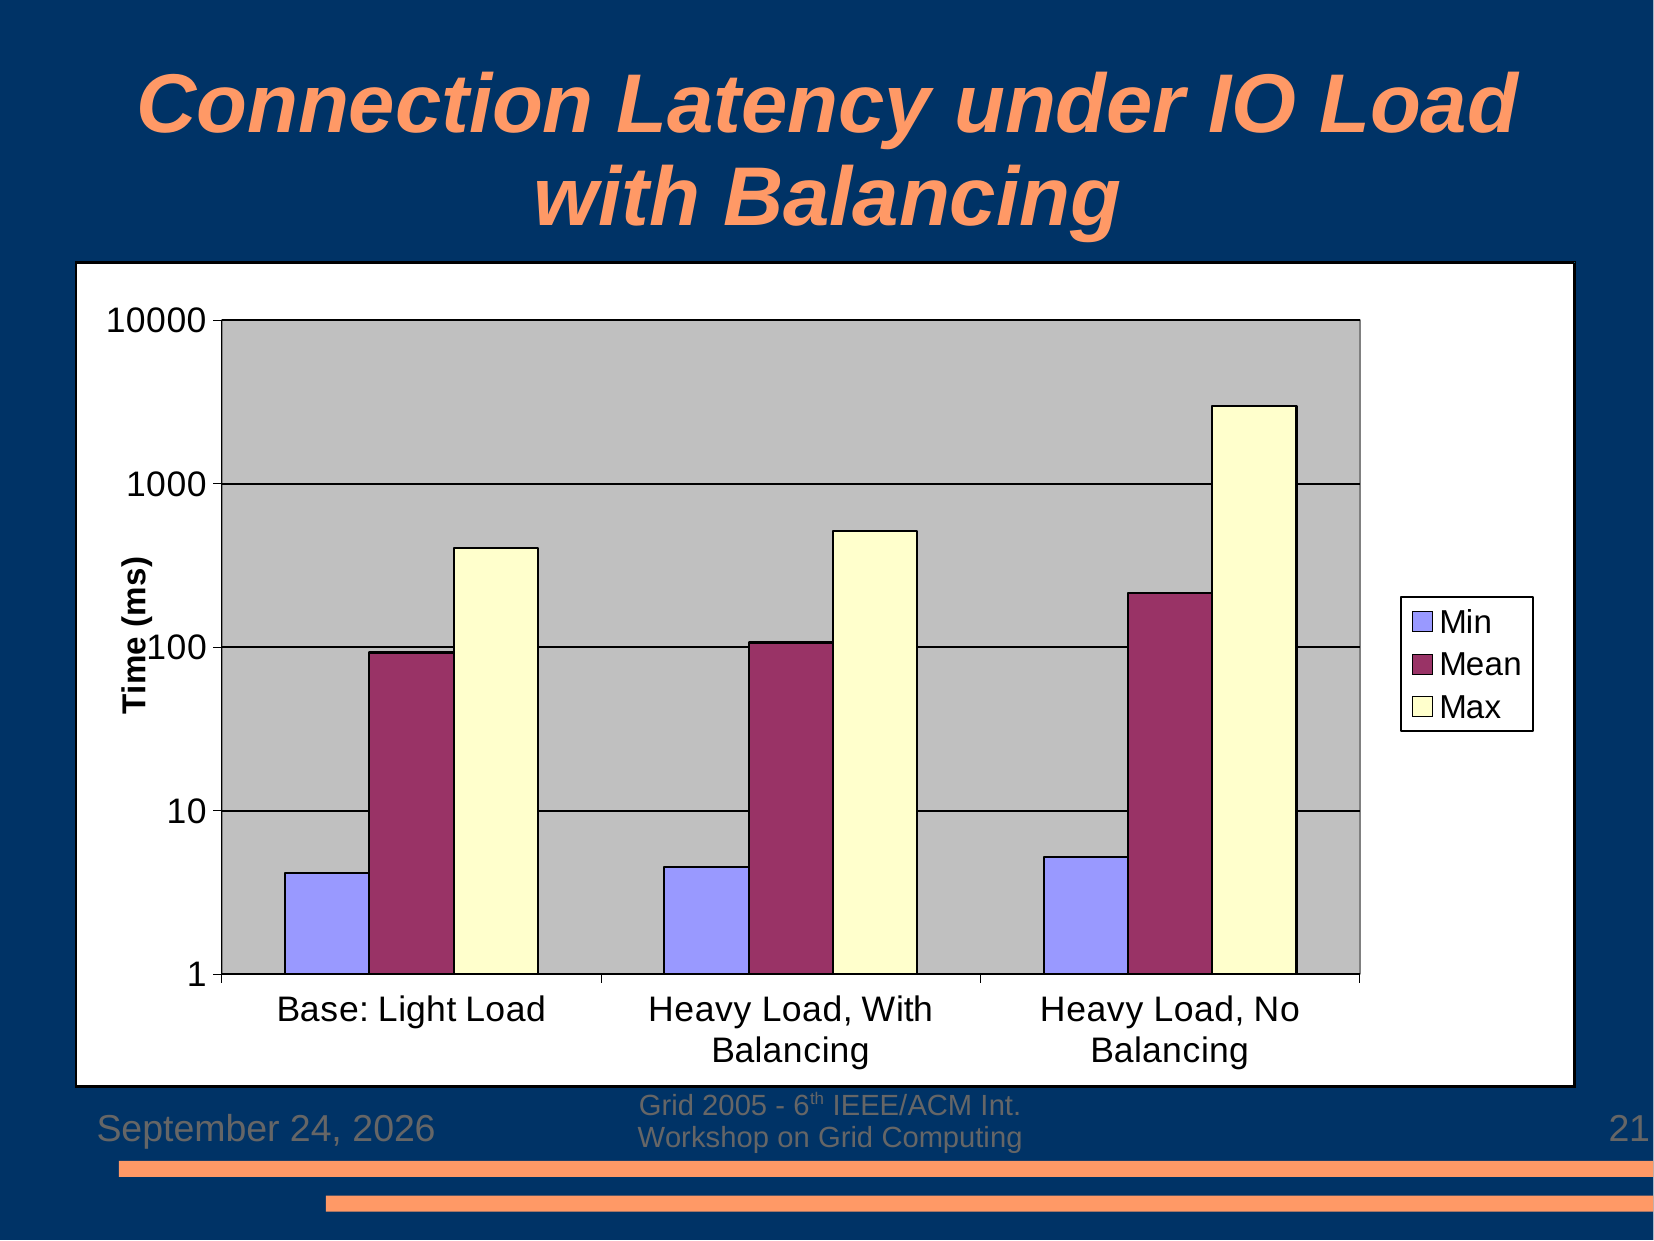

# Connection Latency under IO Load with Balancing
### Chart
| Category | Min | Mean | Max |
|---|---|---|---|
| Base: Light Load | 4.171 | 92.5587272727273 | 401.867 |
| Heavy Load, With Balancing | 4.523 | 106.517757575758 | 513.195 |
| Heavy Load, No Balancing | 5.174 | 215.148455 | 2994.842 |